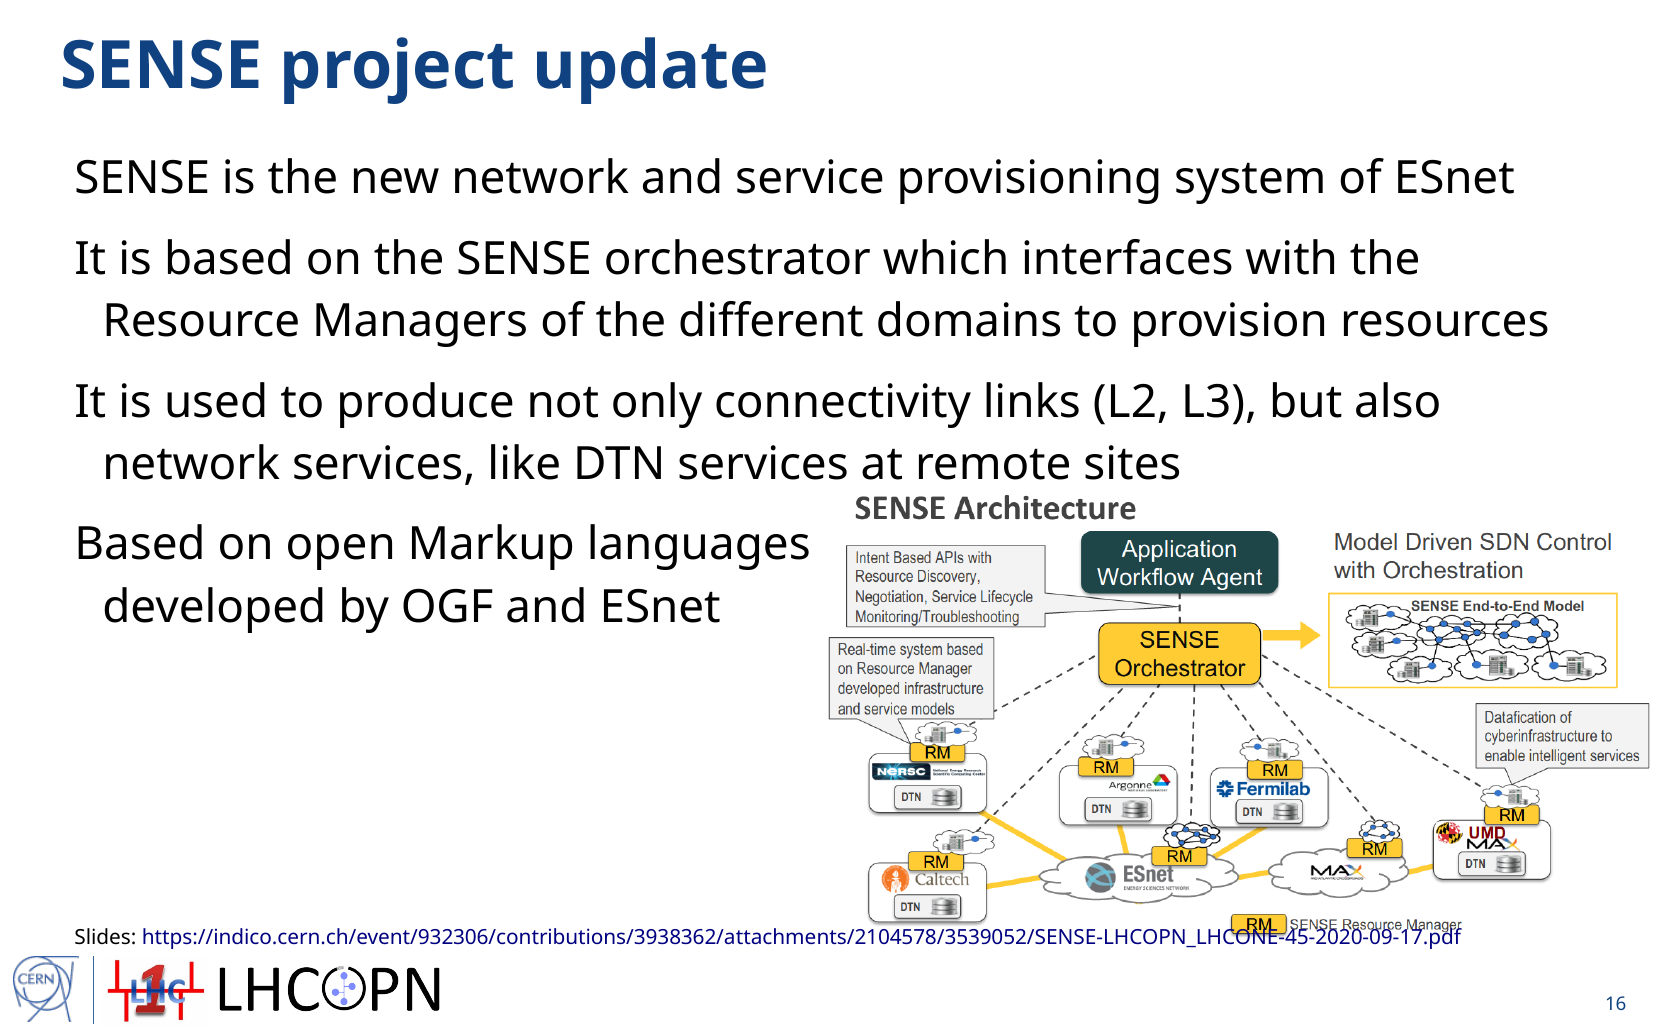

# SENSE project update
SENSE is the new network and service provisioning system of ESnet
It is based on the SENSE orchestrator which interfaces with the Resource Managers of the different domains to provision resources
It is used to produce not only connectivity links (L2, L3), but also network services, like DTN services at remote sites
Based on open Markup languages
developed by OGF and ESnet
Slides: https://indico.cern.ch/event/932306/contributions/3938362/attachments/2104578/3539052/SENSE-LHCOPN_LHCONE-45-2020-09-17.pdf